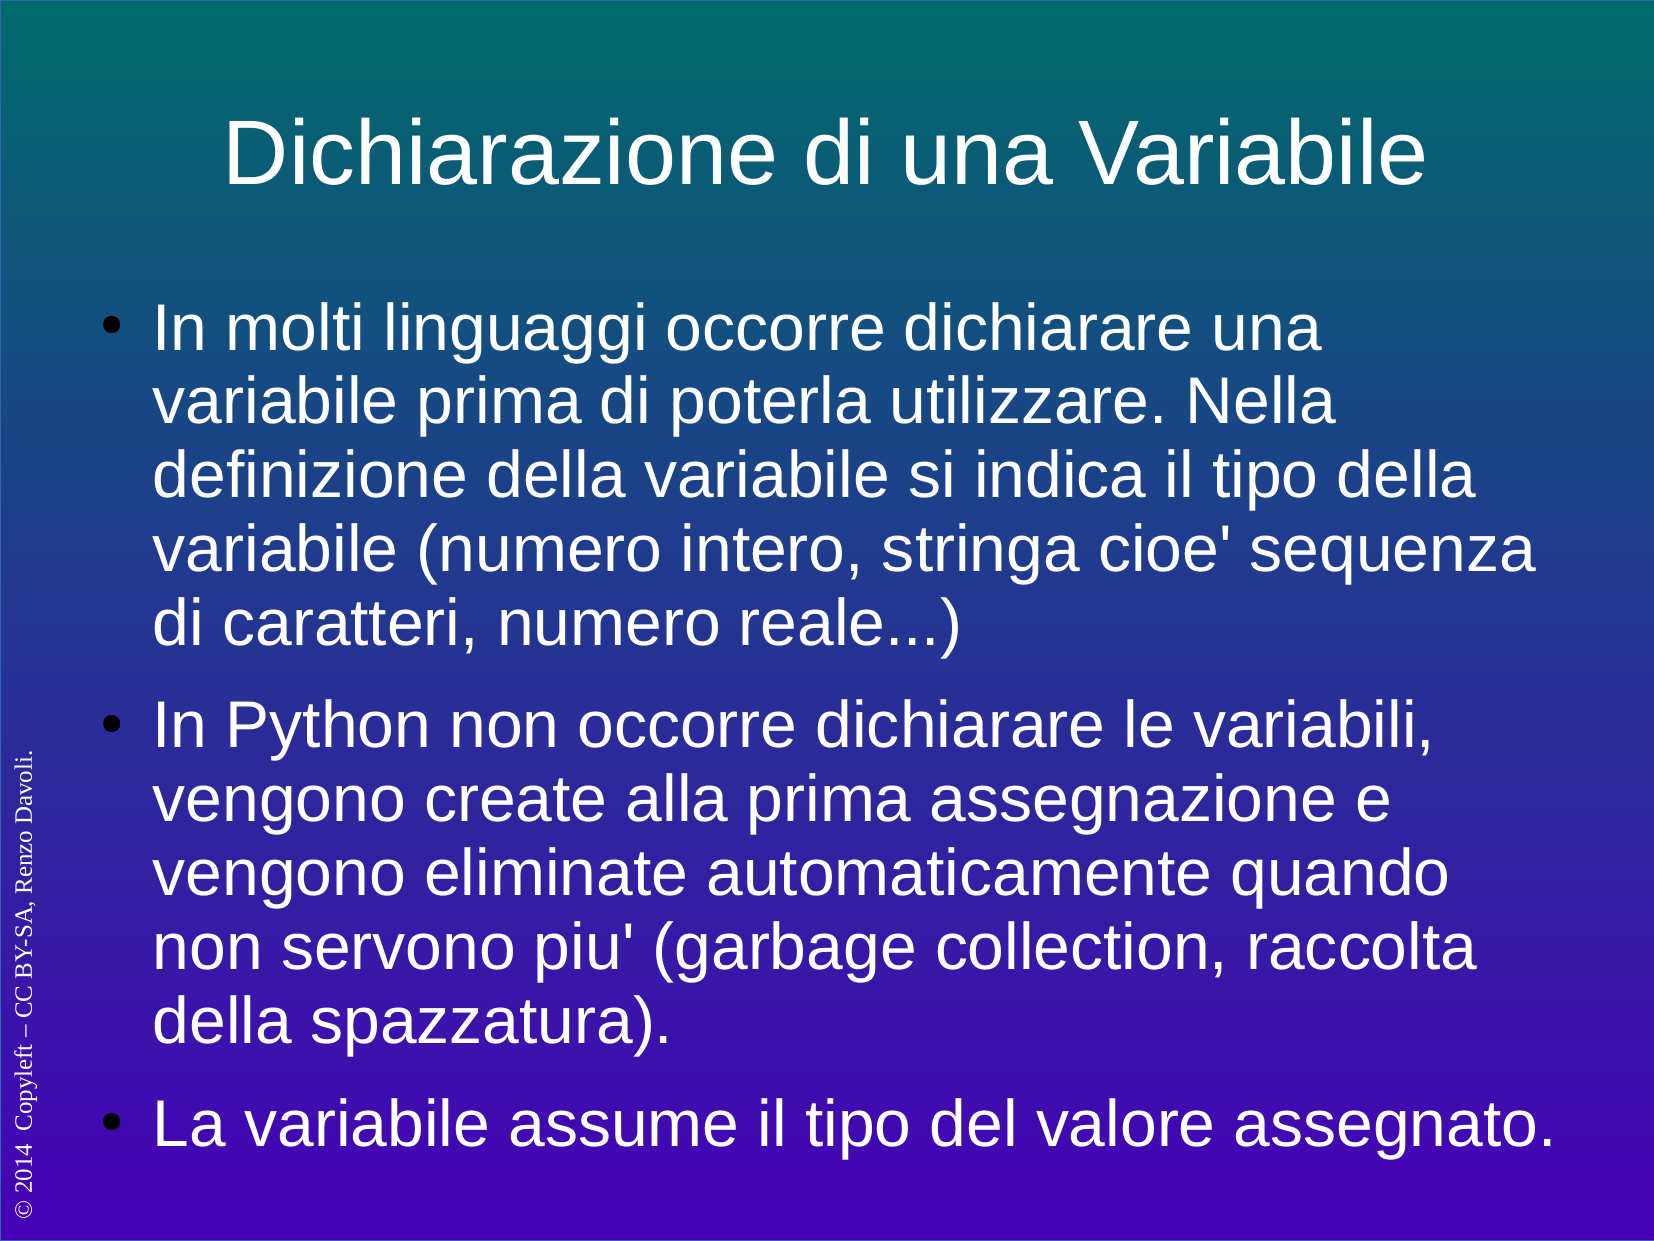

# Dichiarazione di una Variabile
In molti linguaggi occorre dichiarare una variabile prima di poterla utilizzare. Nella definizione della variabile si indica il tipo della variabile (numero intero, stringa cioe' sequenza di caratteri, numero reale...)
In Python non occorre dichiarare le variabili, vengono create alla prima assegnazione e vengono eliminate automaticamente quando non servono piu' (garbage collection, raccolta della spazzatura).
La variabile assume il tipo del valore assegnato.